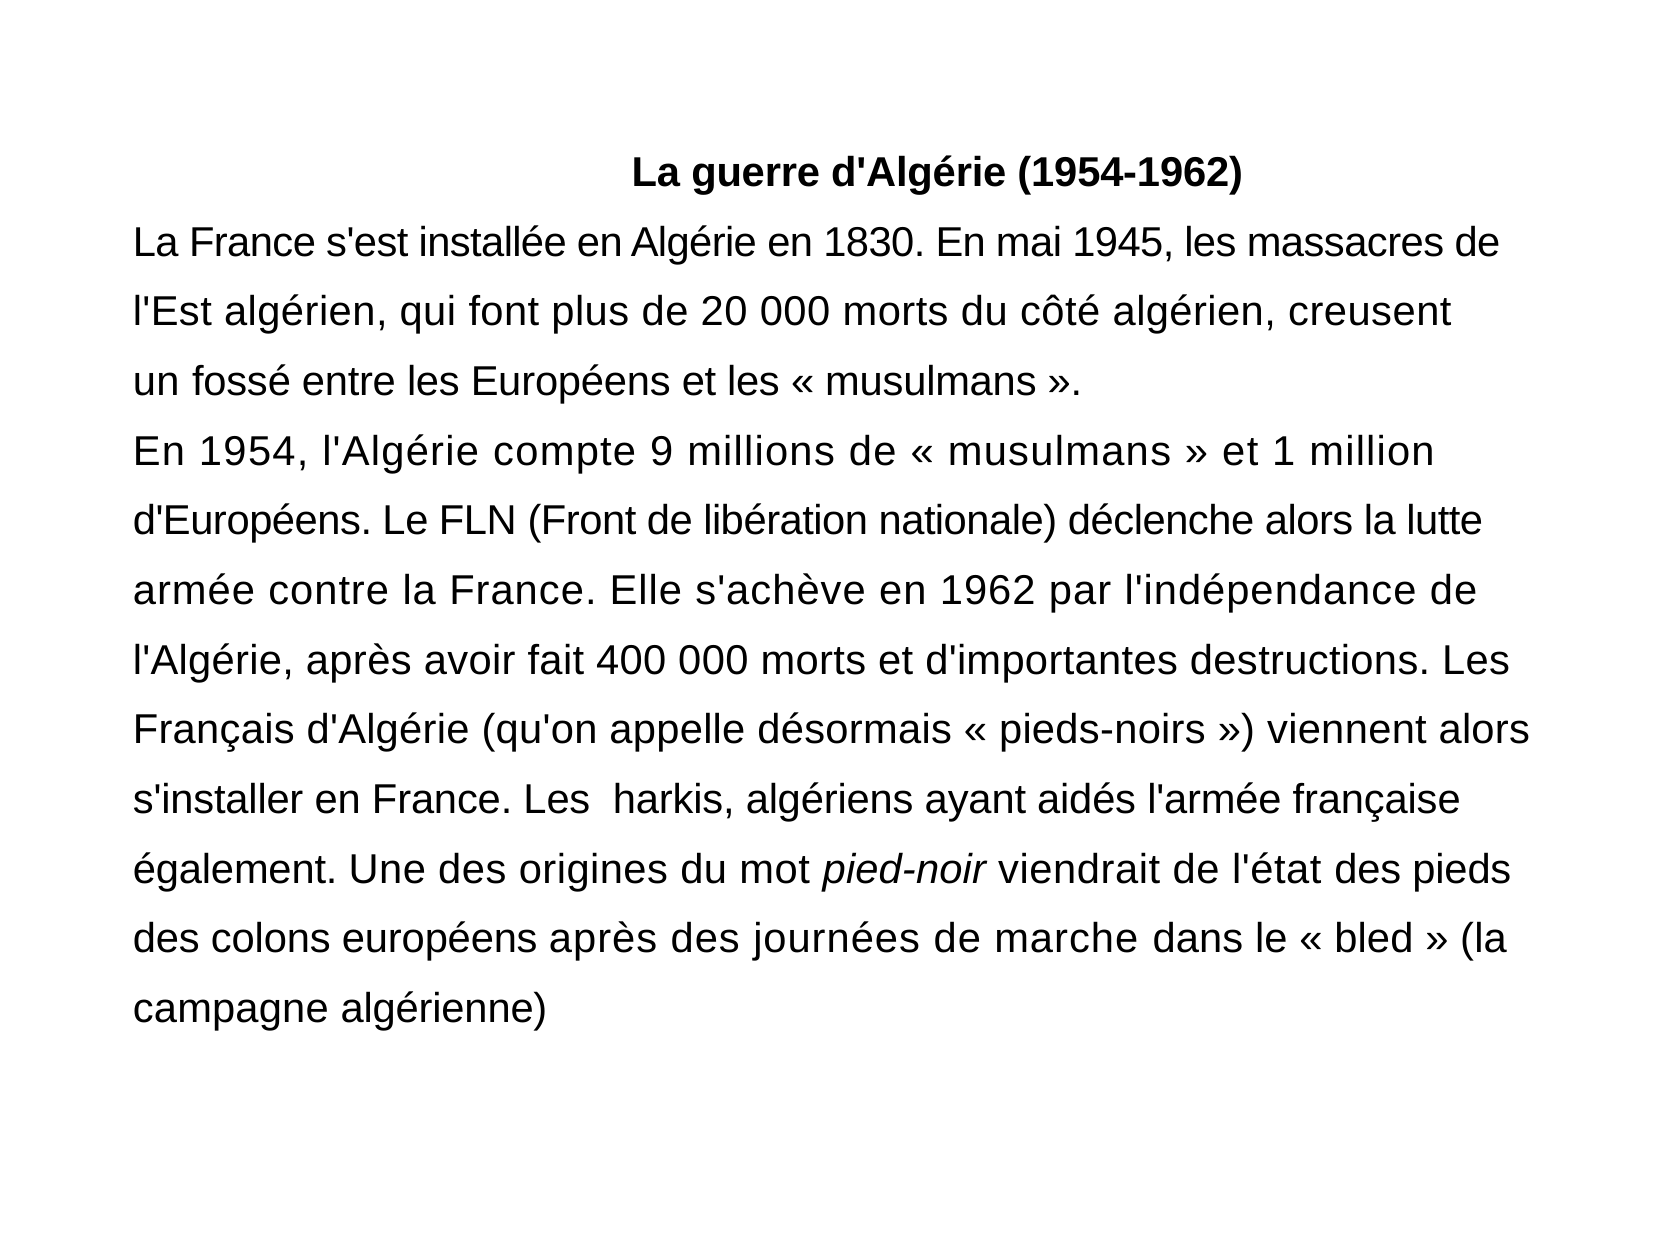

La guerre d'Algérie (1954-1962)
La France s'est installée en Algérie en 1830. En mai 1945, les massacres de l'Est algérien, qui font plus de 20 000 morts du côté algérien, creusent un fossé entre les Européens et les « musulmans ».
En 1954, l'Algérie compte 9 millions de « musulmans » et 1 million d'Européens. Le FLN (Front de libération nationale) déclenche alors la lutte armée contre la France. Elle s'achève en 1962 par l'indépendance de l'Algérie, après avoir fait 400 000 morts et d'importantes destructions. Les Français d'Algérie (qu'on appelle désormais « pieds-noirs ») viennent alors s'installer en France. Les harkis, algériens ayant aidés l'armée française également. Une des origines du mot pied-noir viendrait de l'état des pieds des colons européens après des journées de marche dans le « bled » (la campagne algérienne)